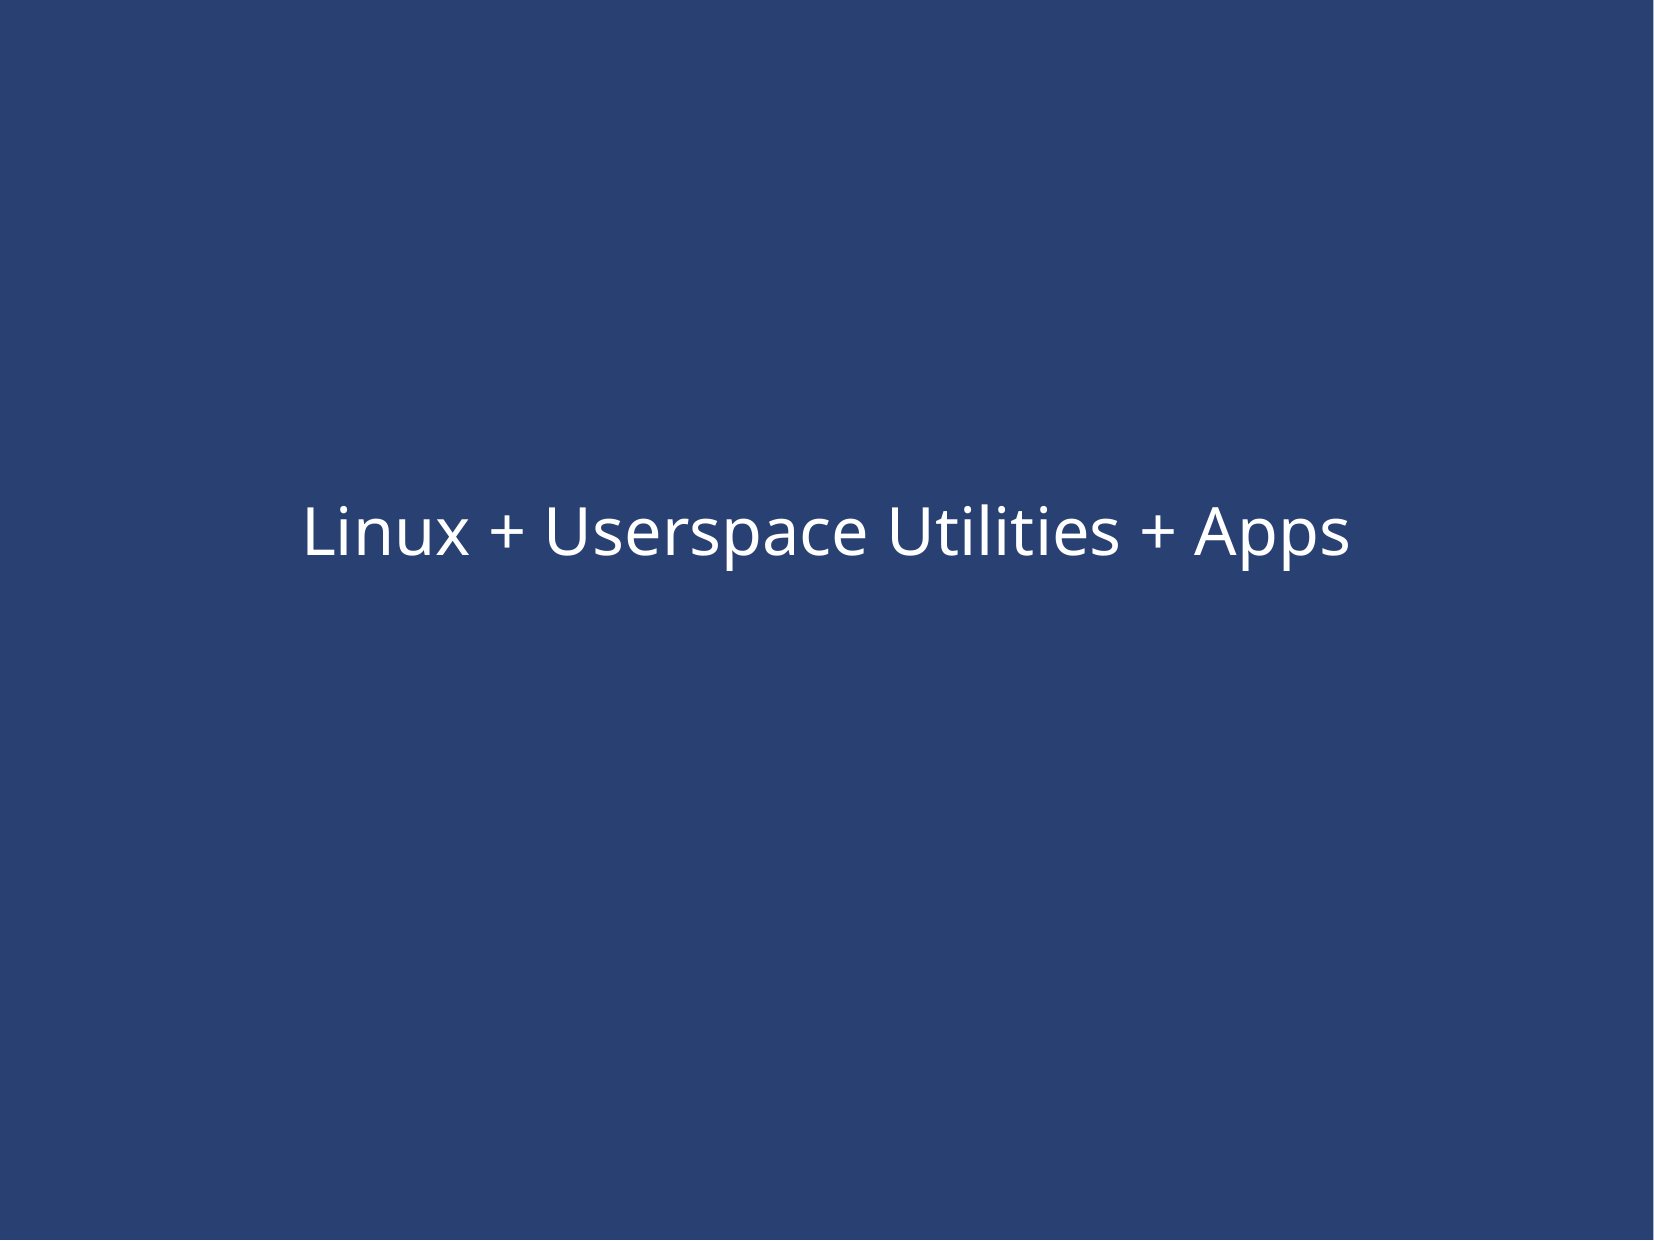

# Linux + Userspace Utilities + Apps